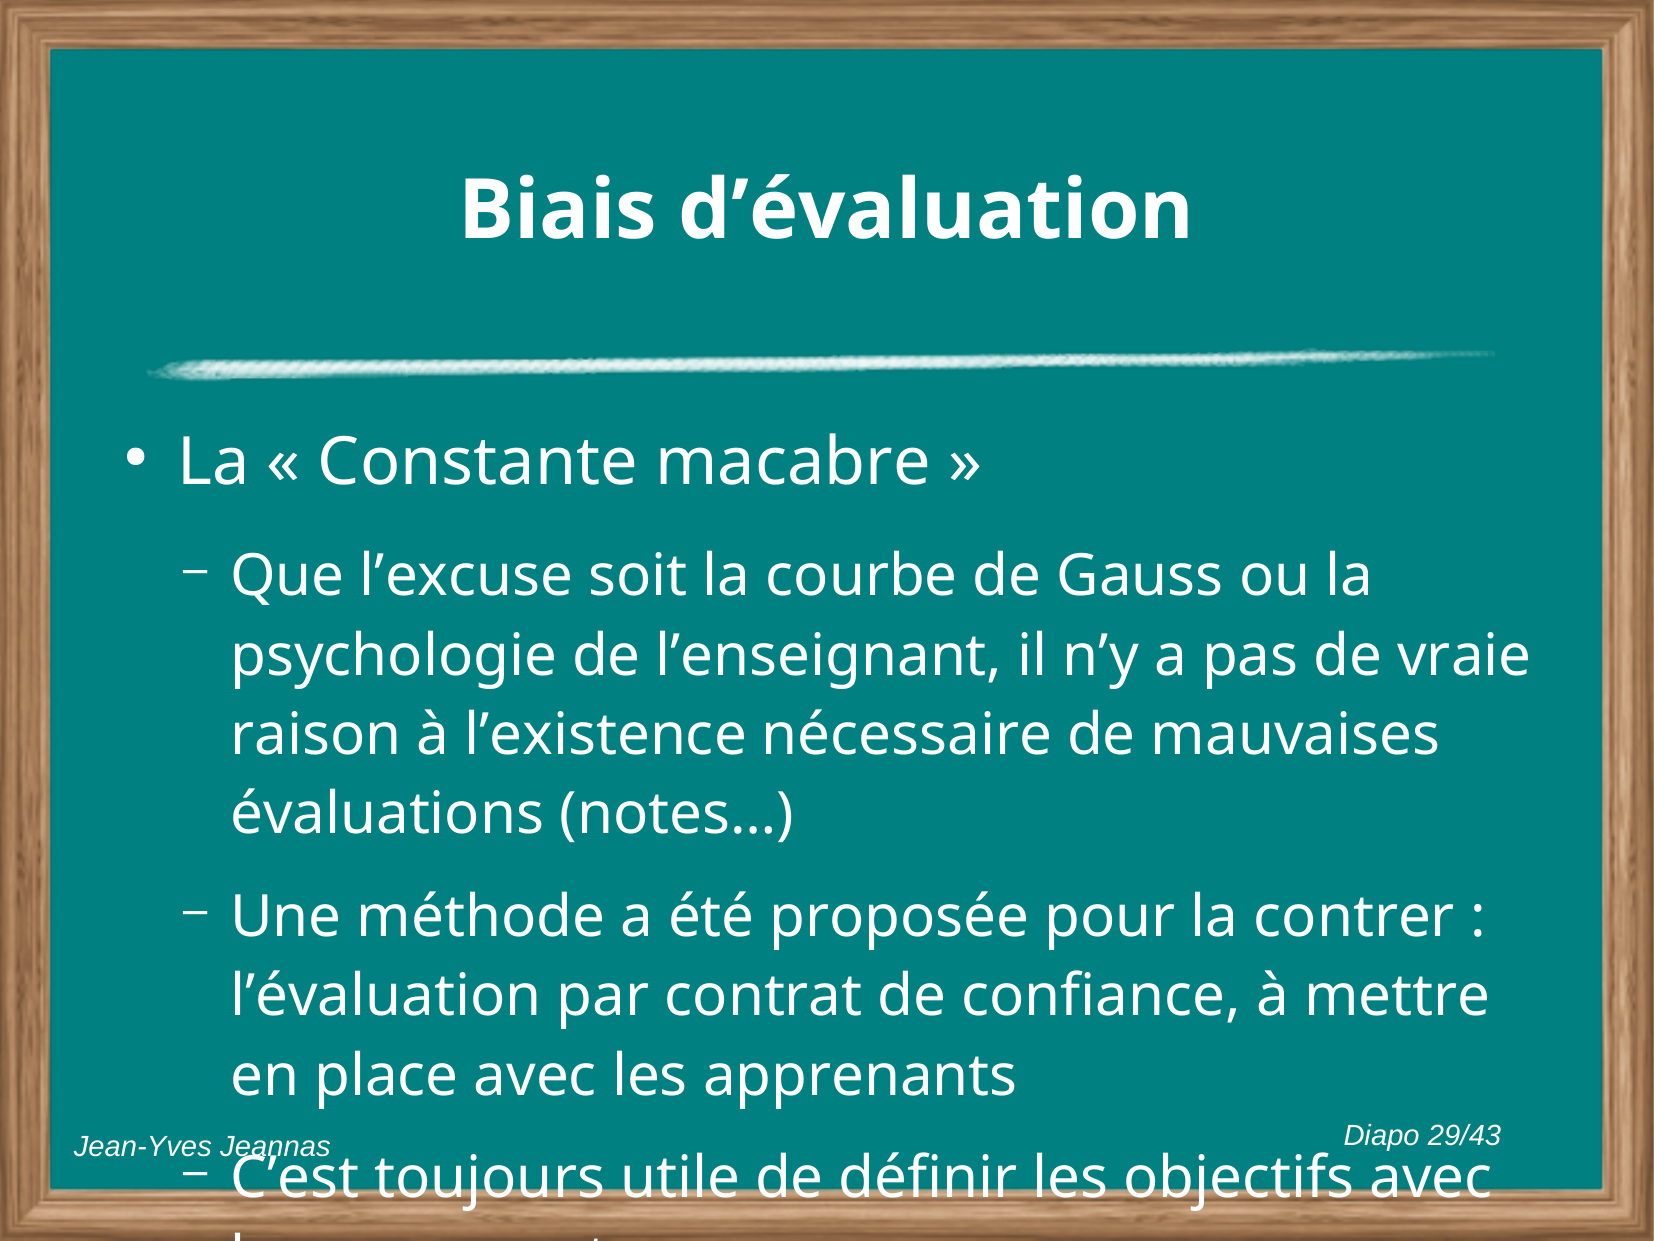

# Biais d’évaluation
La « Constante macabre »
Que l’excuse soit la courbe de Gauss ou la psychologie de l’enseignant, il n’y a pas de vraie raison à l’existence nécessaire de mauvaises évaluations (notes…)
Une méthode a été proposée pour la contrer : l’évaluation par contrat de confiance, à mettre en place avec les apprenants
C’est toujours utile de définir les objectifs avec les apprenants